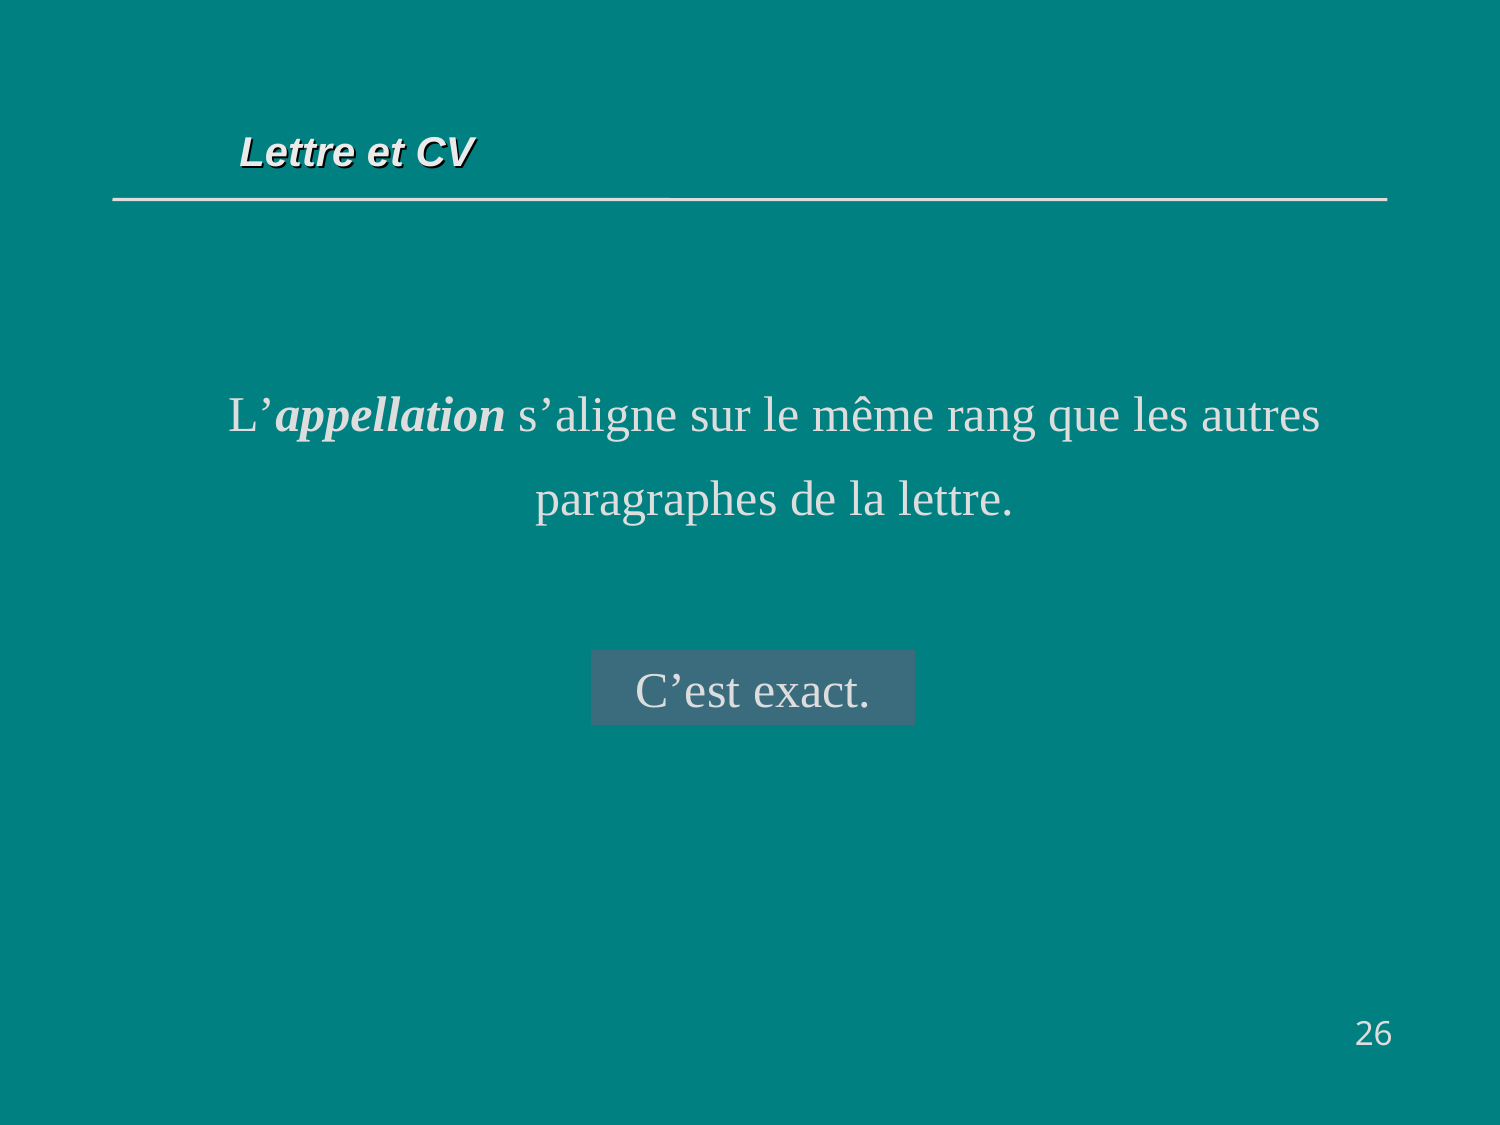

Lettre et CV
L’appellation s’aligne sur le même rang que les autres paragraphes de la lettre.
V/F
C’est exact.
26